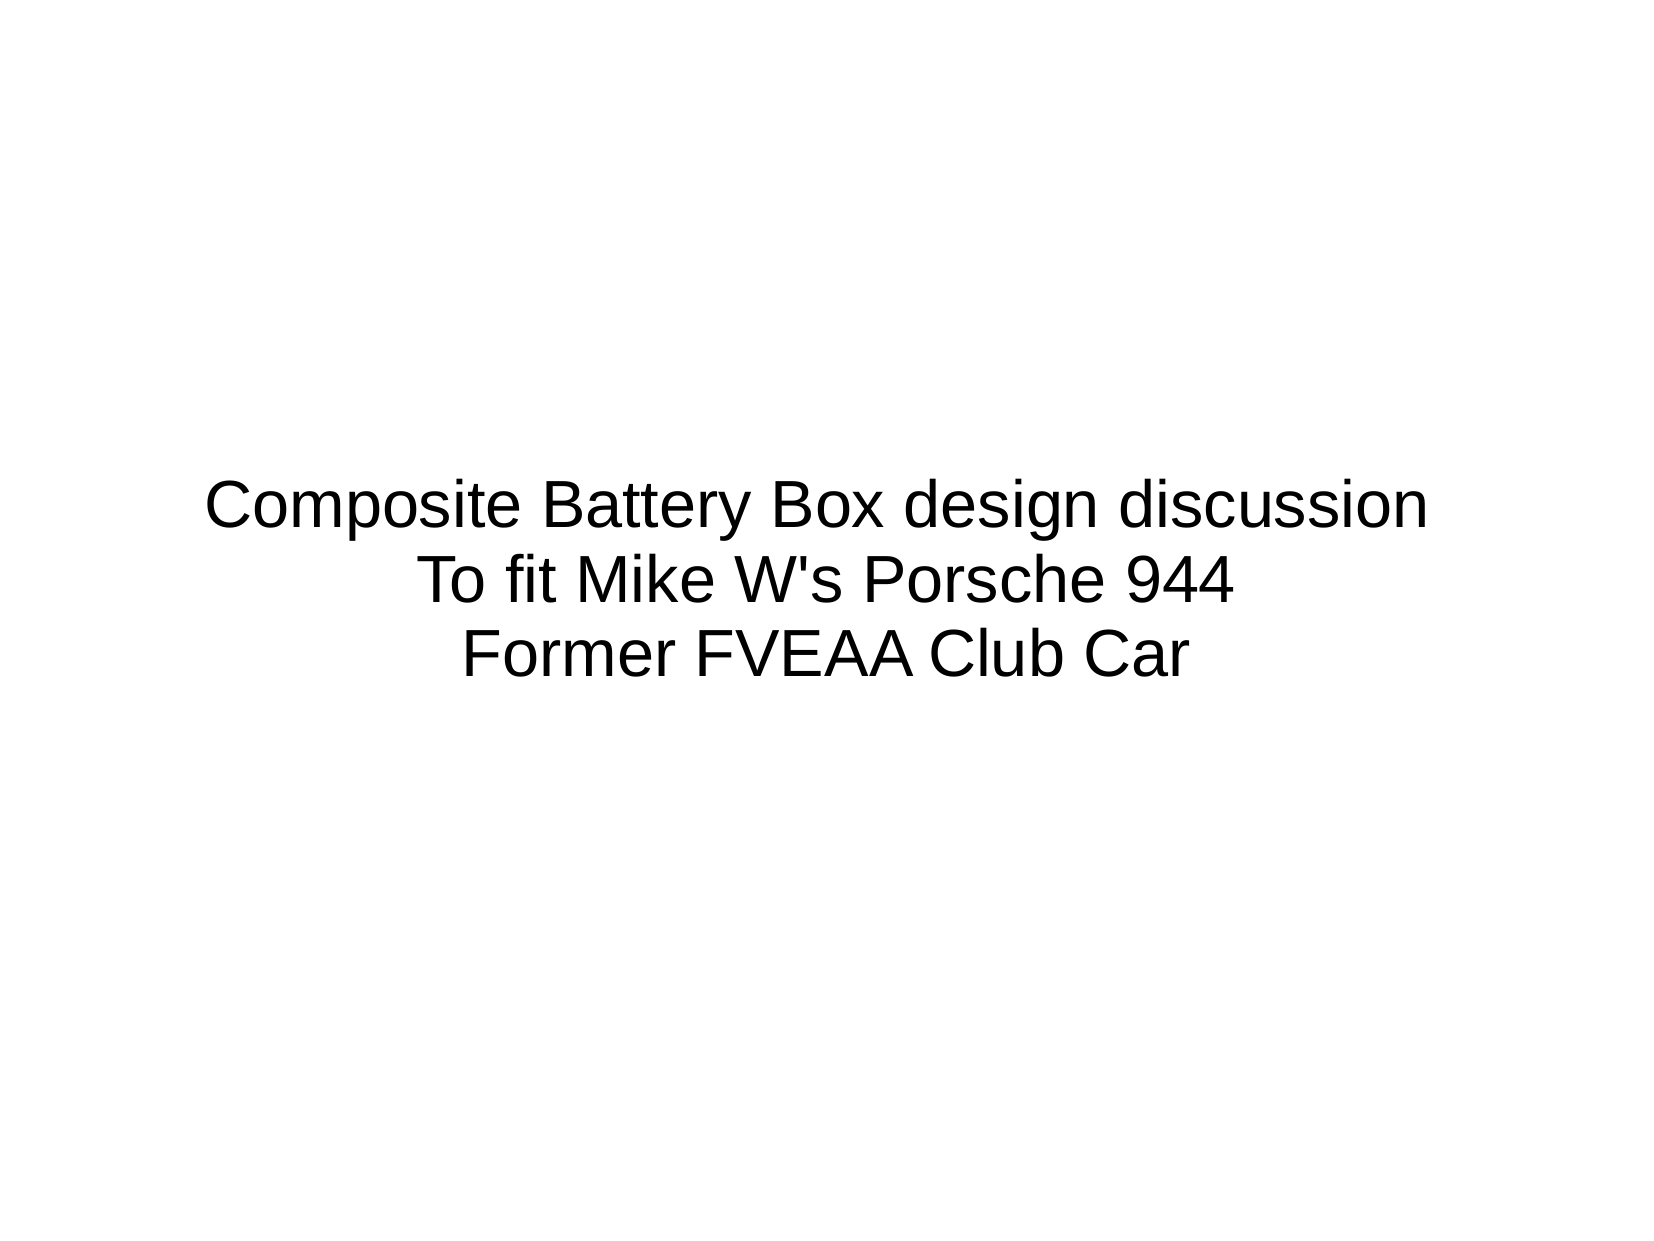

# Composite Battery Box design discussion
 To fit Mike W's Porsche 944
Former FVEAA Club Car